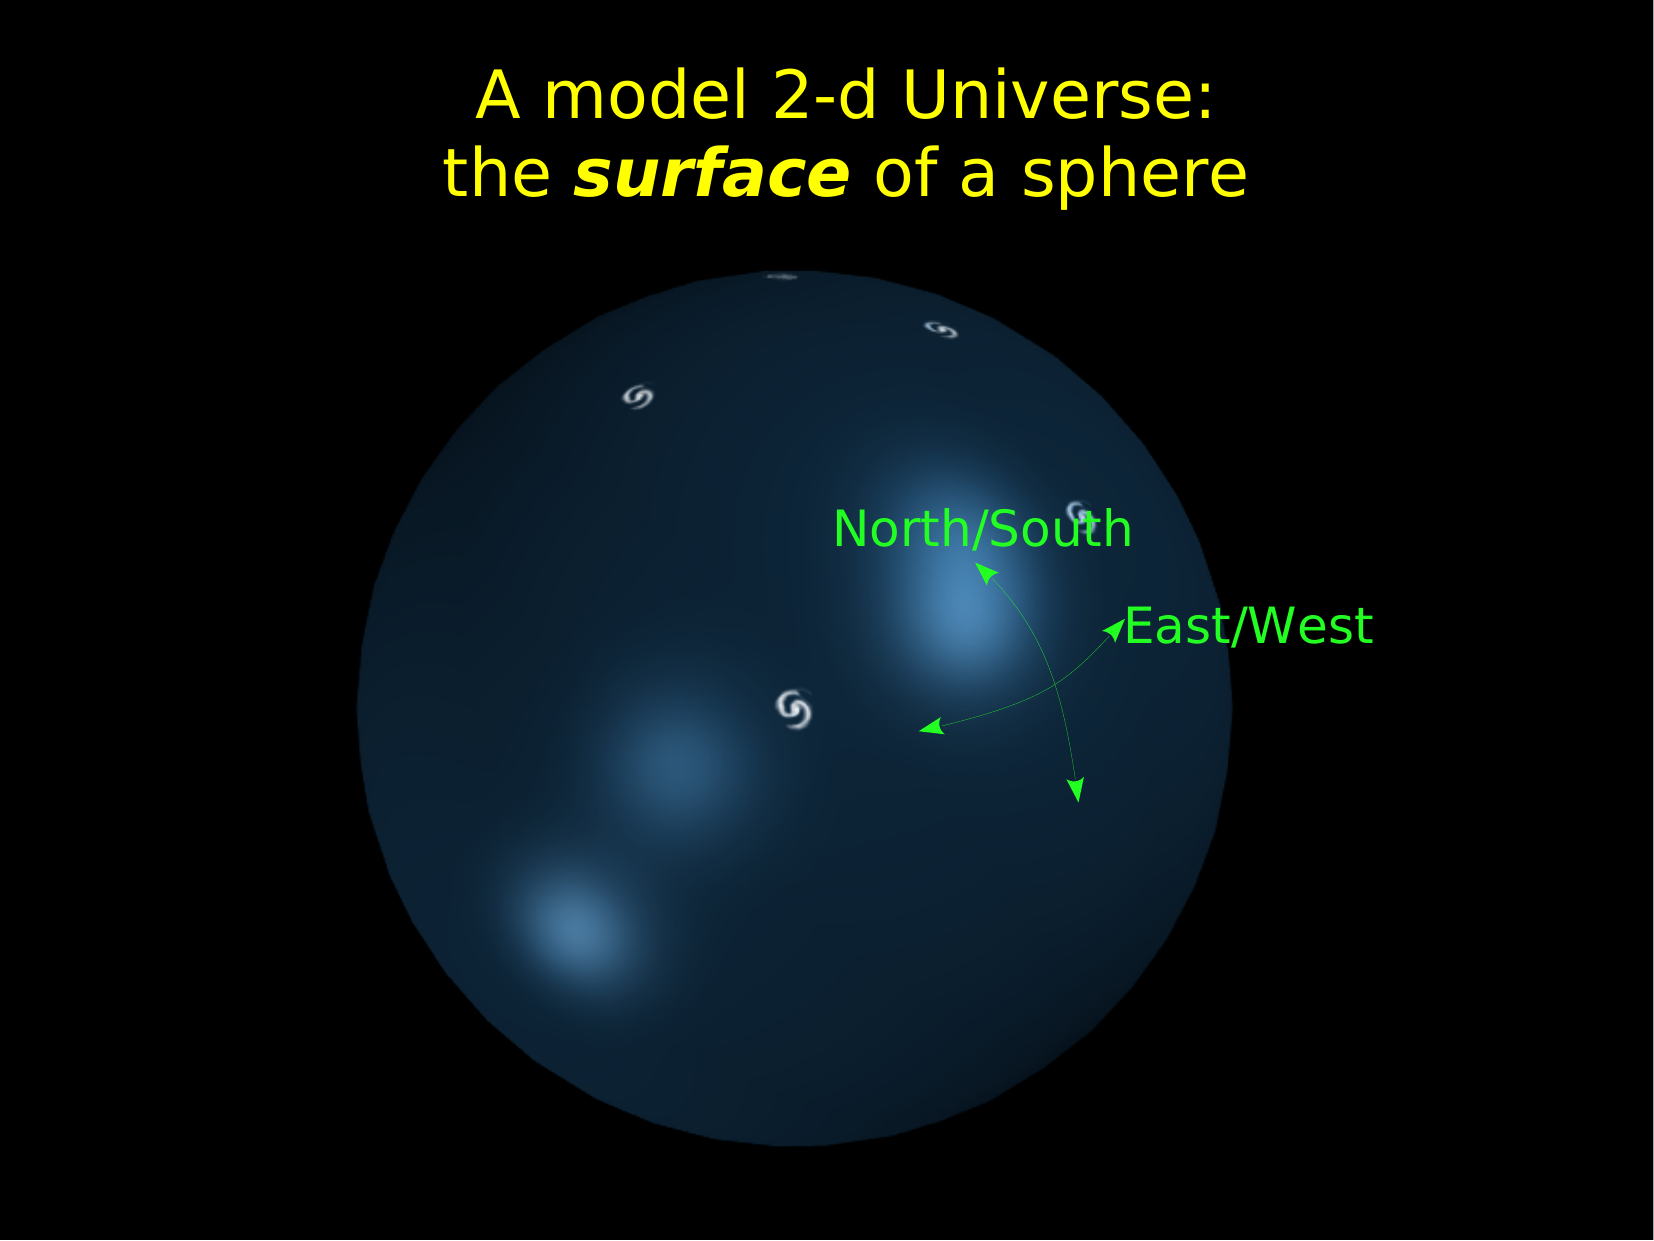

A model 2-d Universe:
the surface of a sphere
North/South
East/West